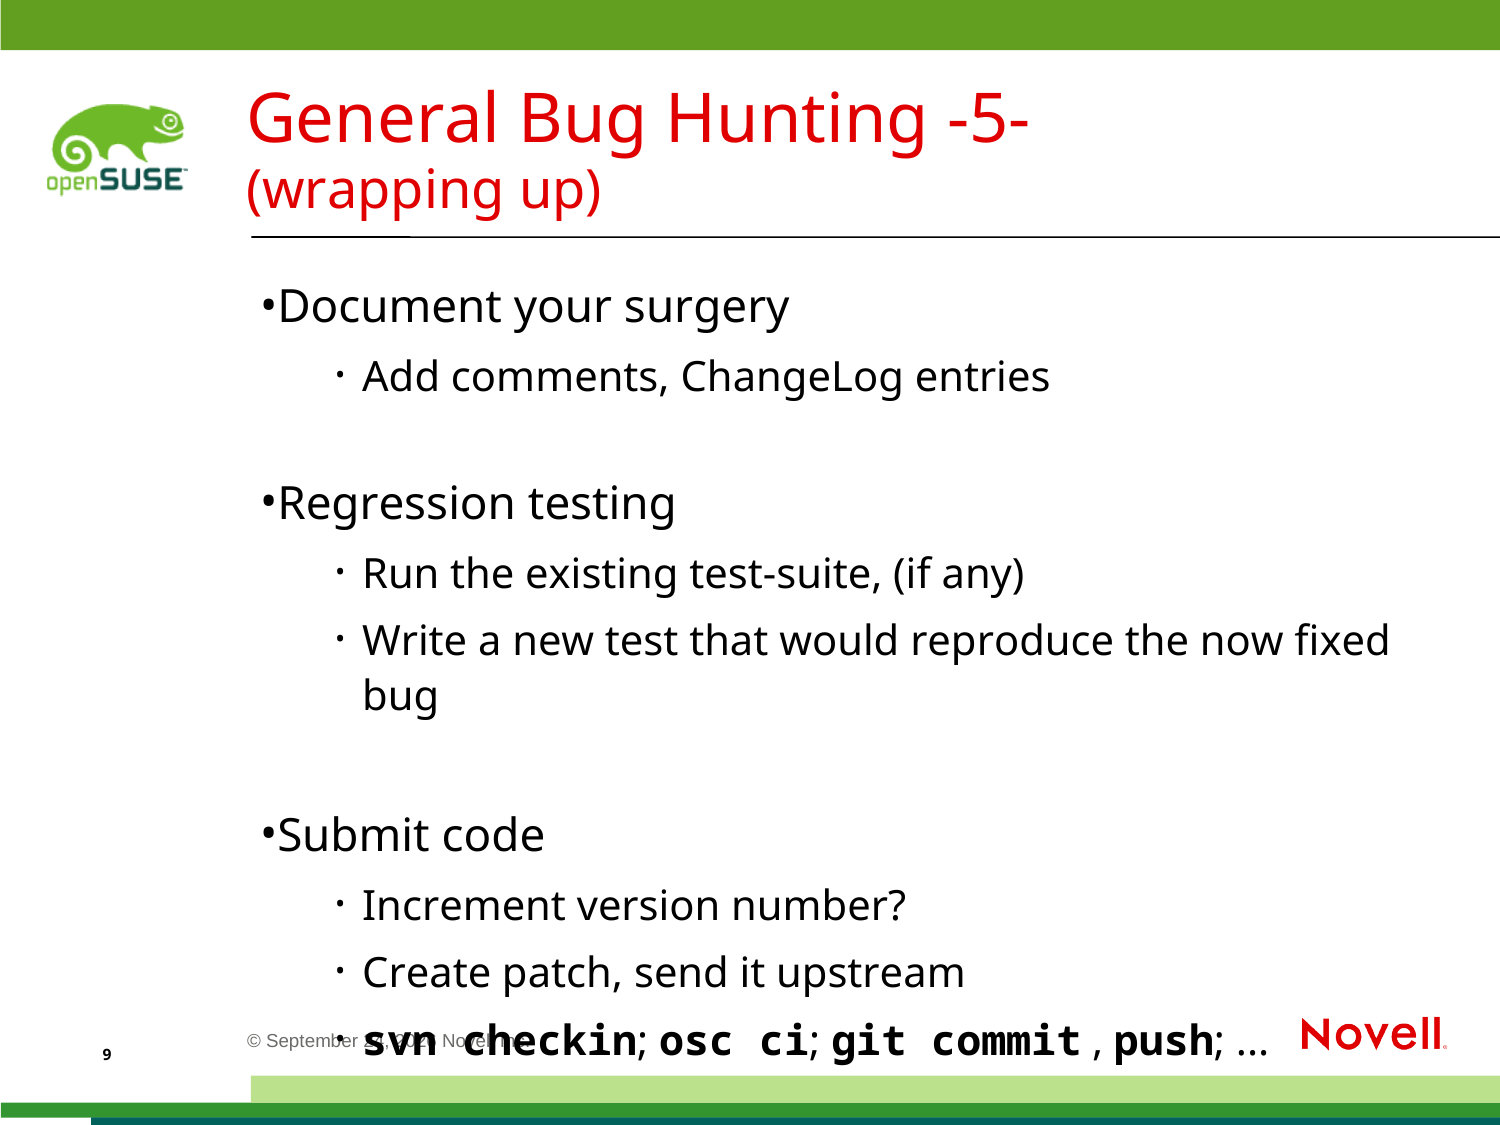

# General Bug Hunting -5- (wrapping up)
Document your surgery
Add comments, ChangeLog entries
Regression testing
Run the existing test-suite, (if any)
Write a new test that would reproduce the now fixed bug
Submit code
Increment version number?
Create patch, send it upstream
svn checkin; osc ci; git commit , push; ...